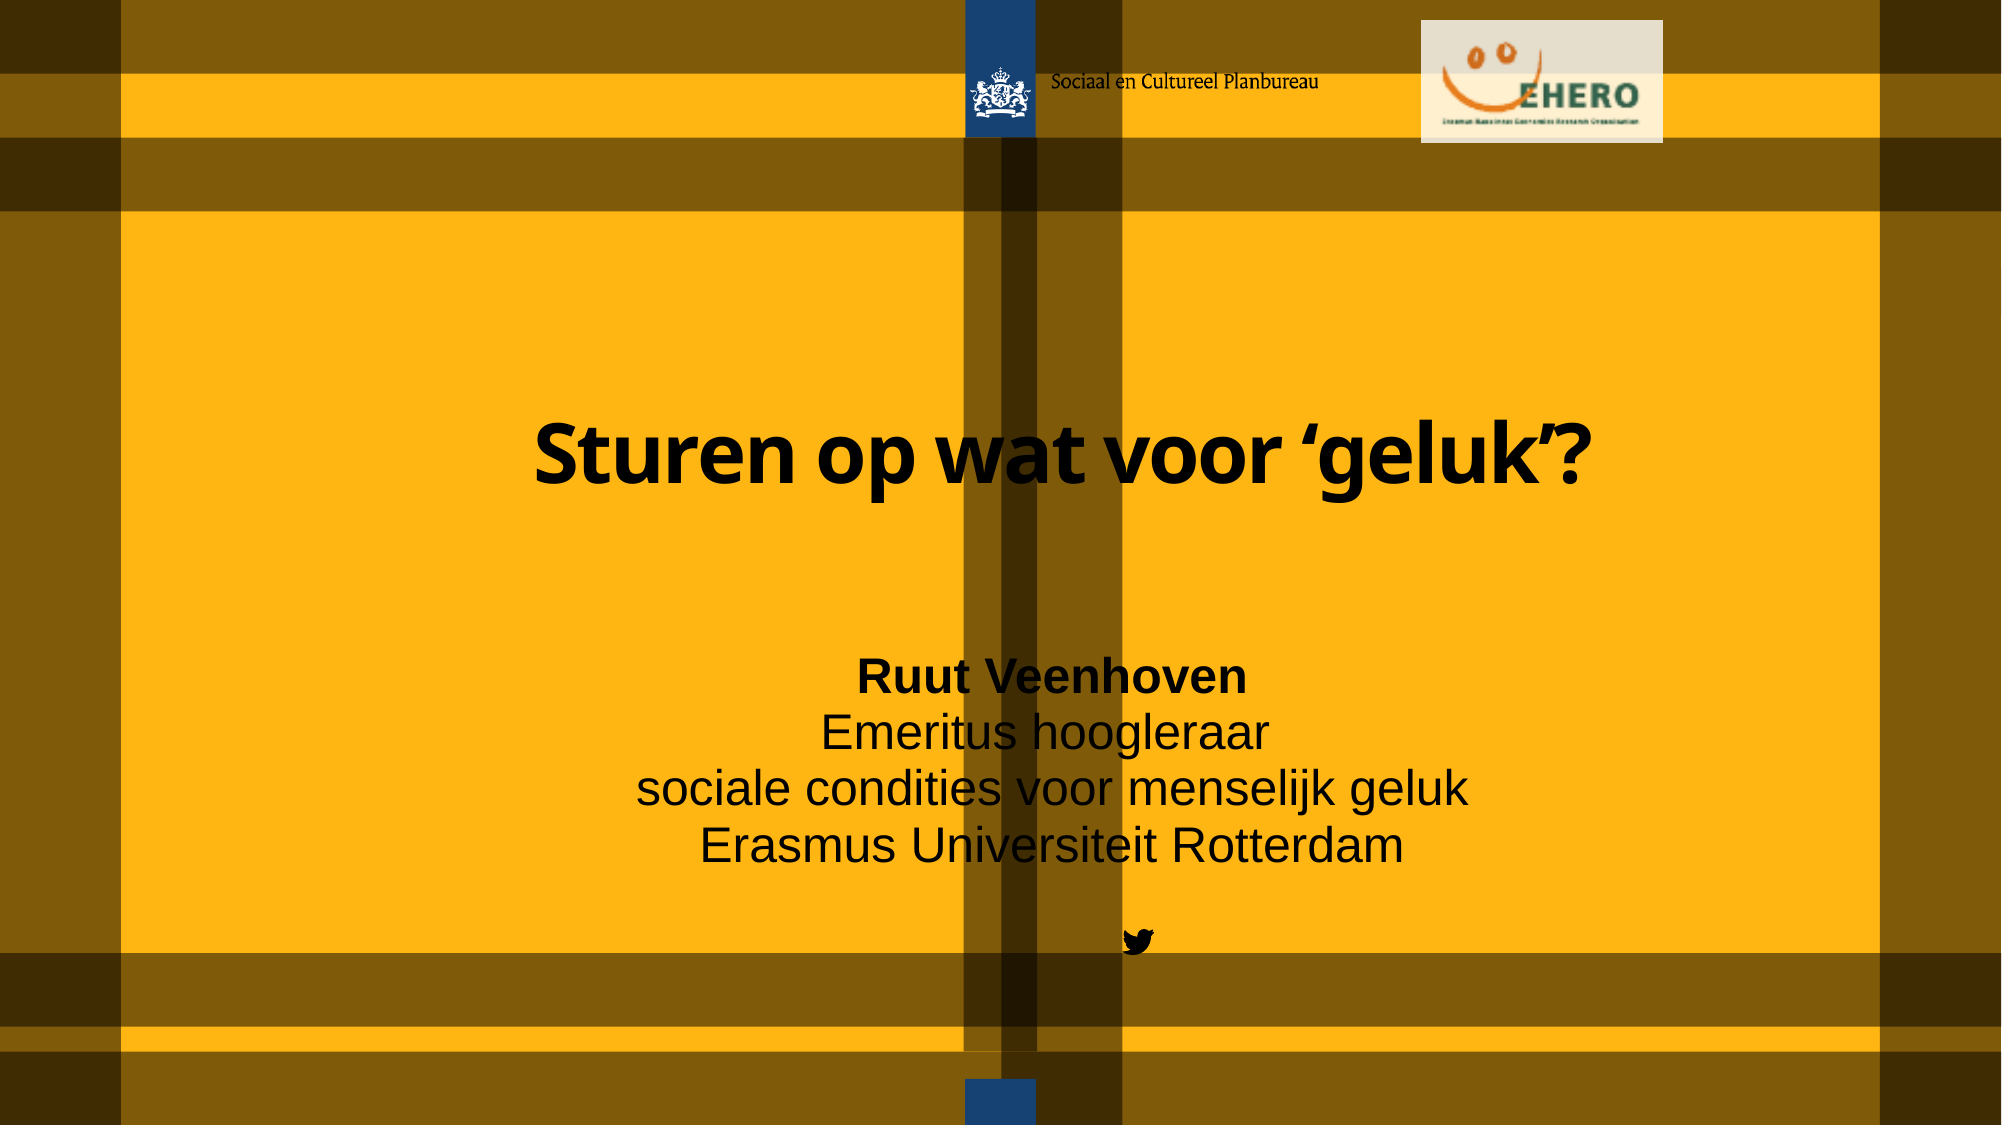

# Sturen op wat voor ‘geluk’?
Ruut Veenhoven
Emeritus hoogleraar
sociale condities voor menselijk geluk
Erasmus Universiteit Rotterdam